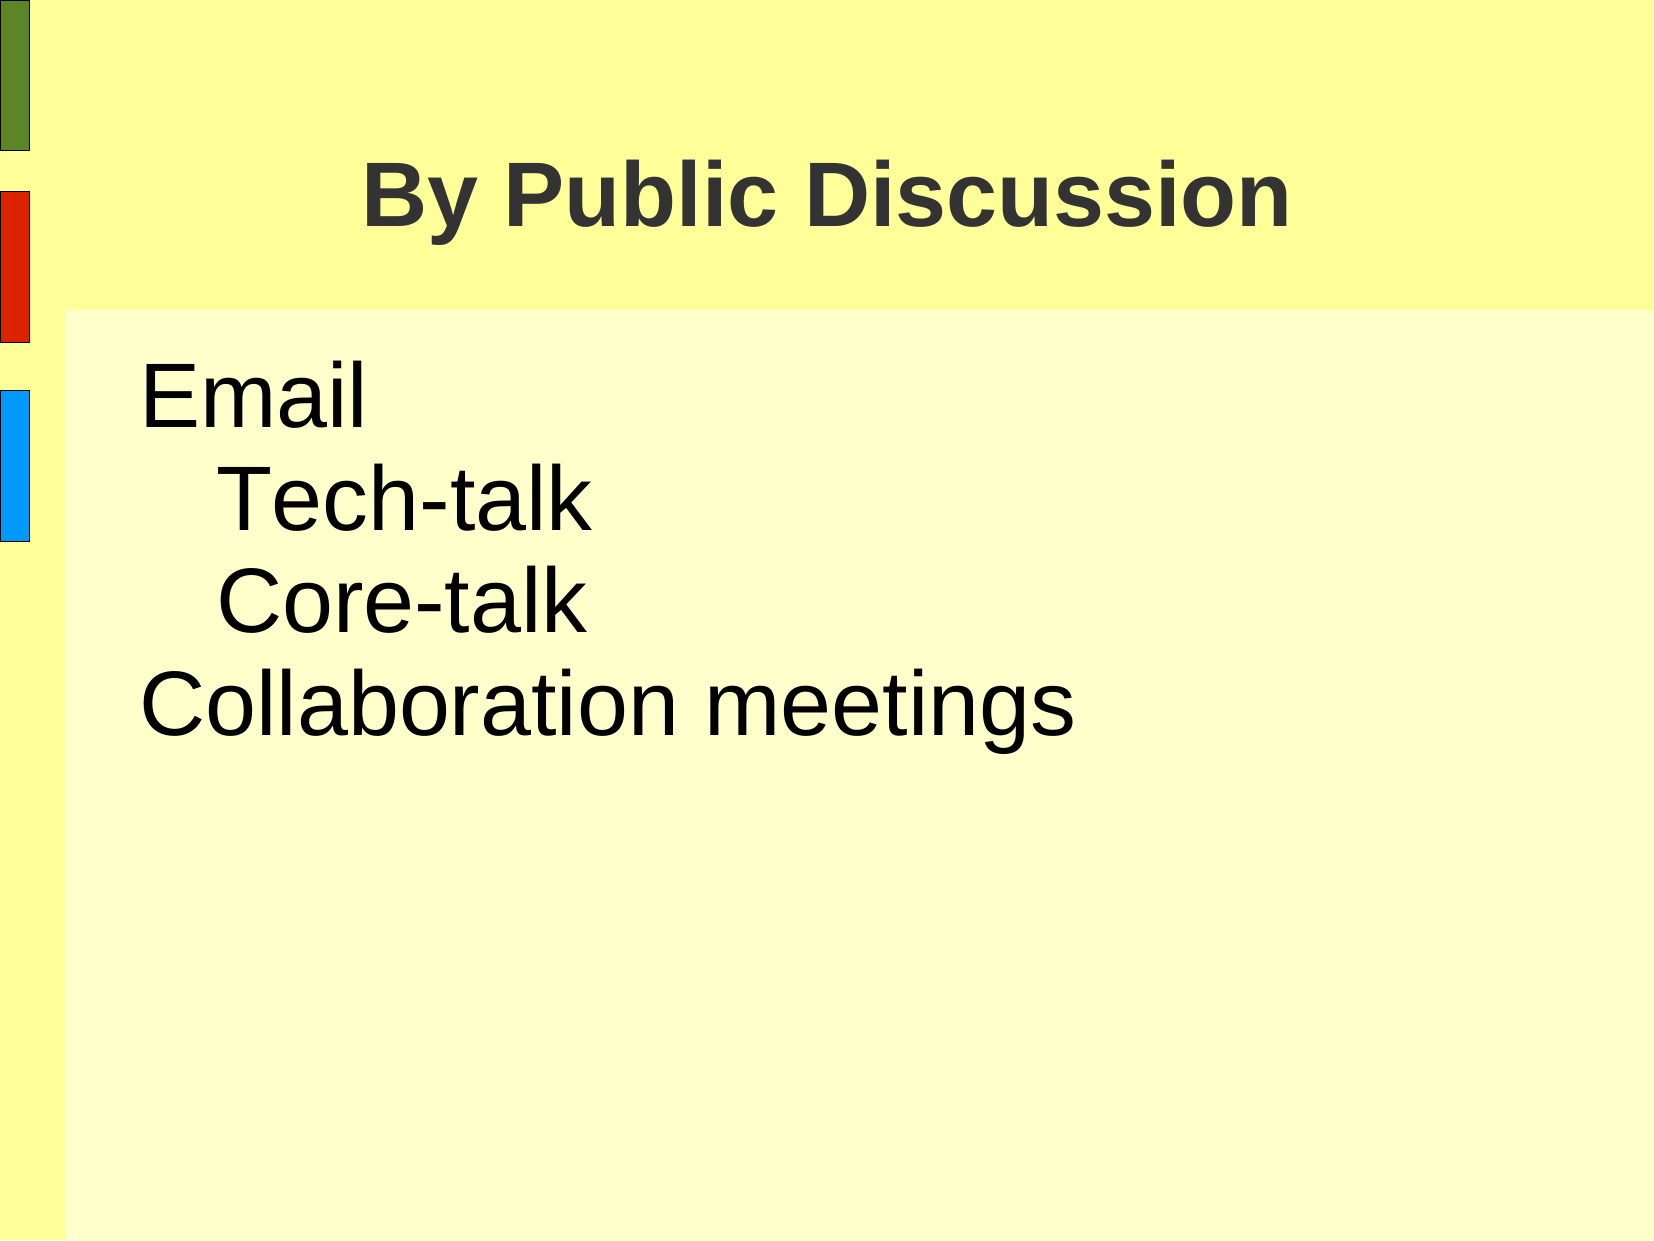

# By Public Discussion
Email
Tech-talk
Core-talk
Collaboration meetings